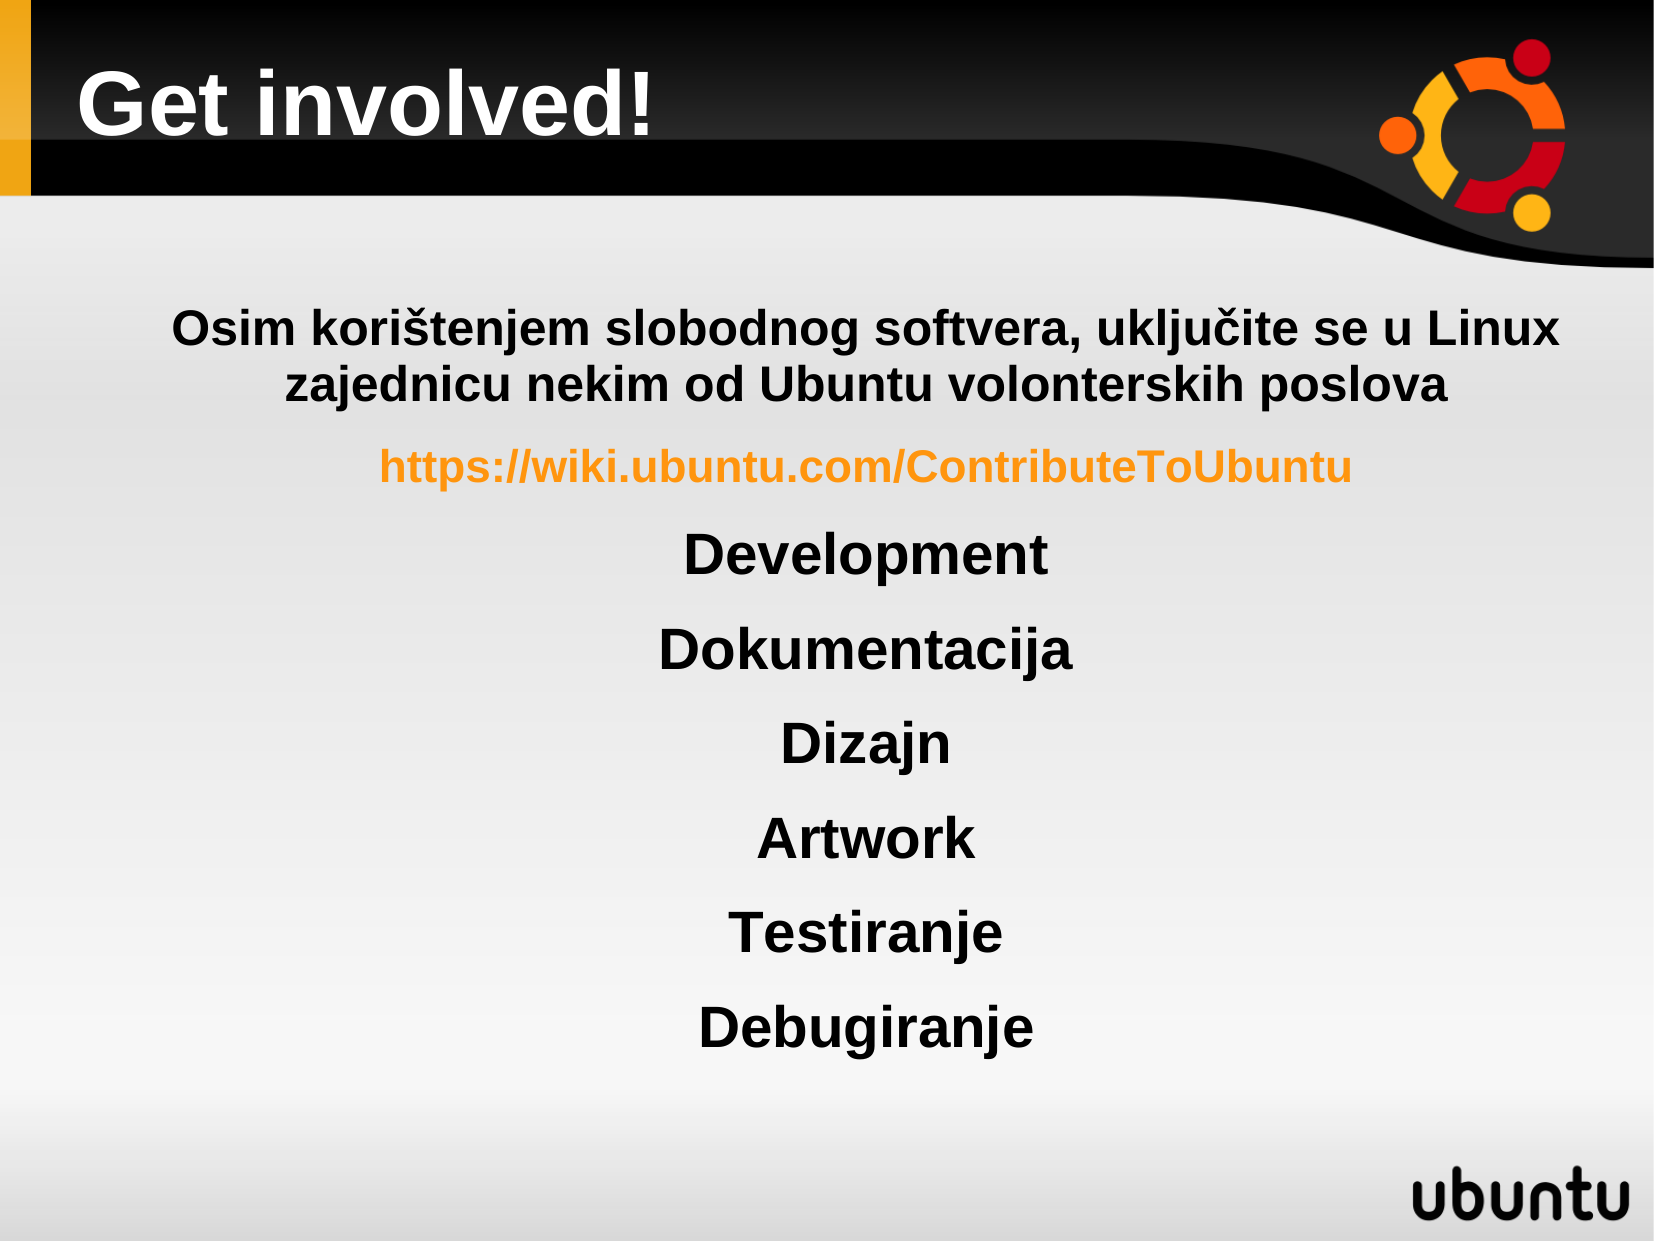

# Get involved!
Osim korištenjem slobodnog softvera, uključite se u Linux zajednicu nekim od Ubuntu volonterskih poslova
https://wiki.ubuntu.com/ContributeToUbuntu
Development
Dokumentacija
Dizajn
Artwork
Testiranje
Debugiranje